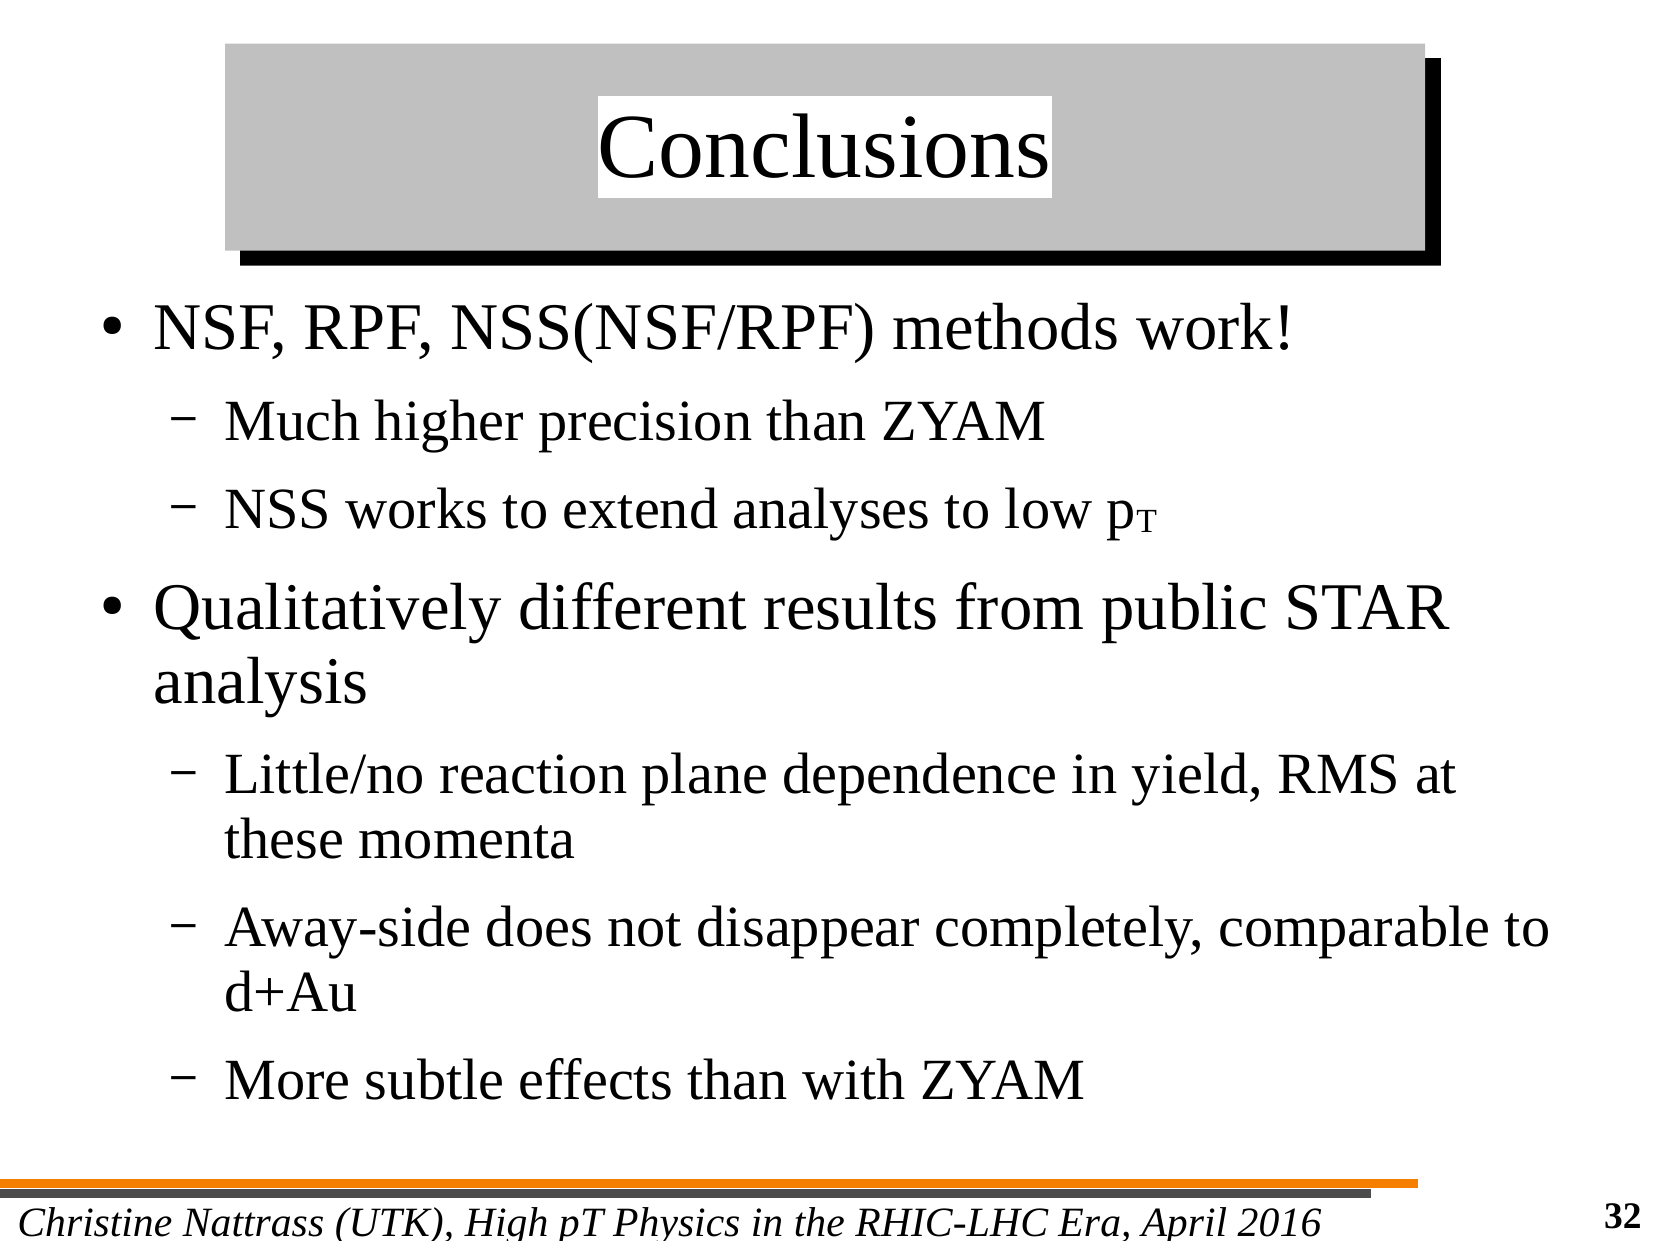

Conclusions
# Conclusions
NSF, RPF, NSS(NSF/RPF) methods work!
Much higher precision than ZYAM
NSS works to extend analyses to low pT
Qualitatively different results from public STAR analysis
Little/no reaction plane dependence in yield, RMS at these momenta
Away-side does not disappear completely, comparable to d+Au
More subtle effects than with ZYAM